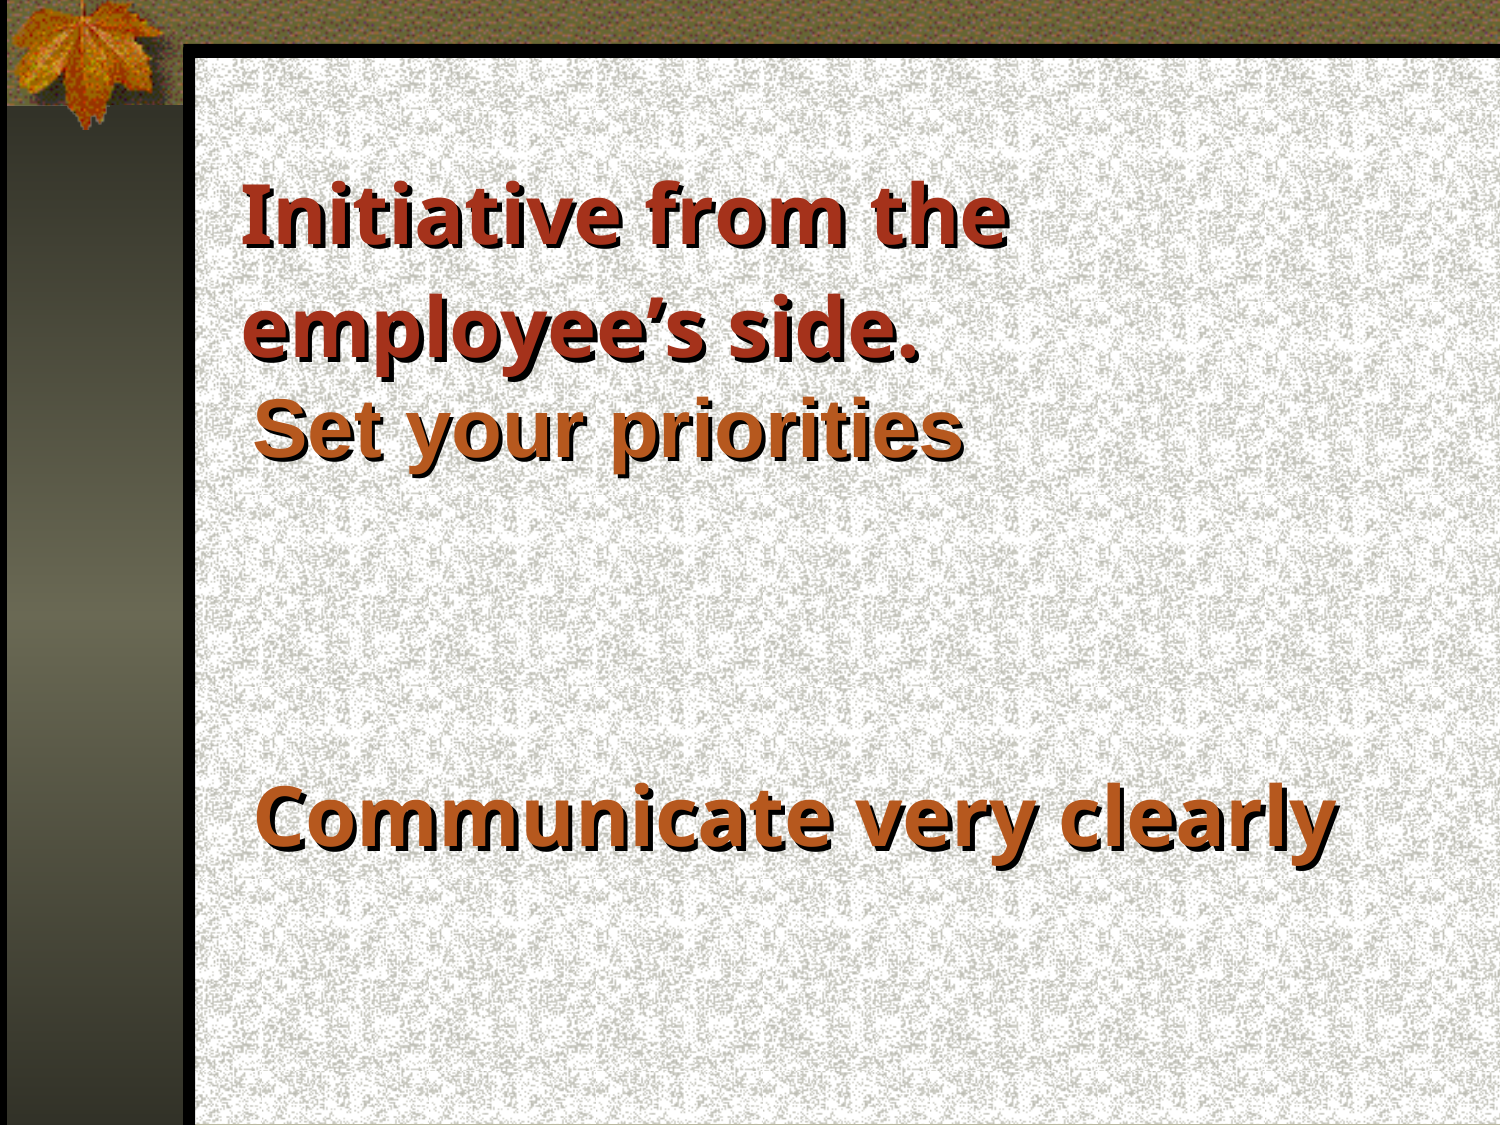

# Initiative from the employee’s side.
Set your priorities
Communicate very clearly